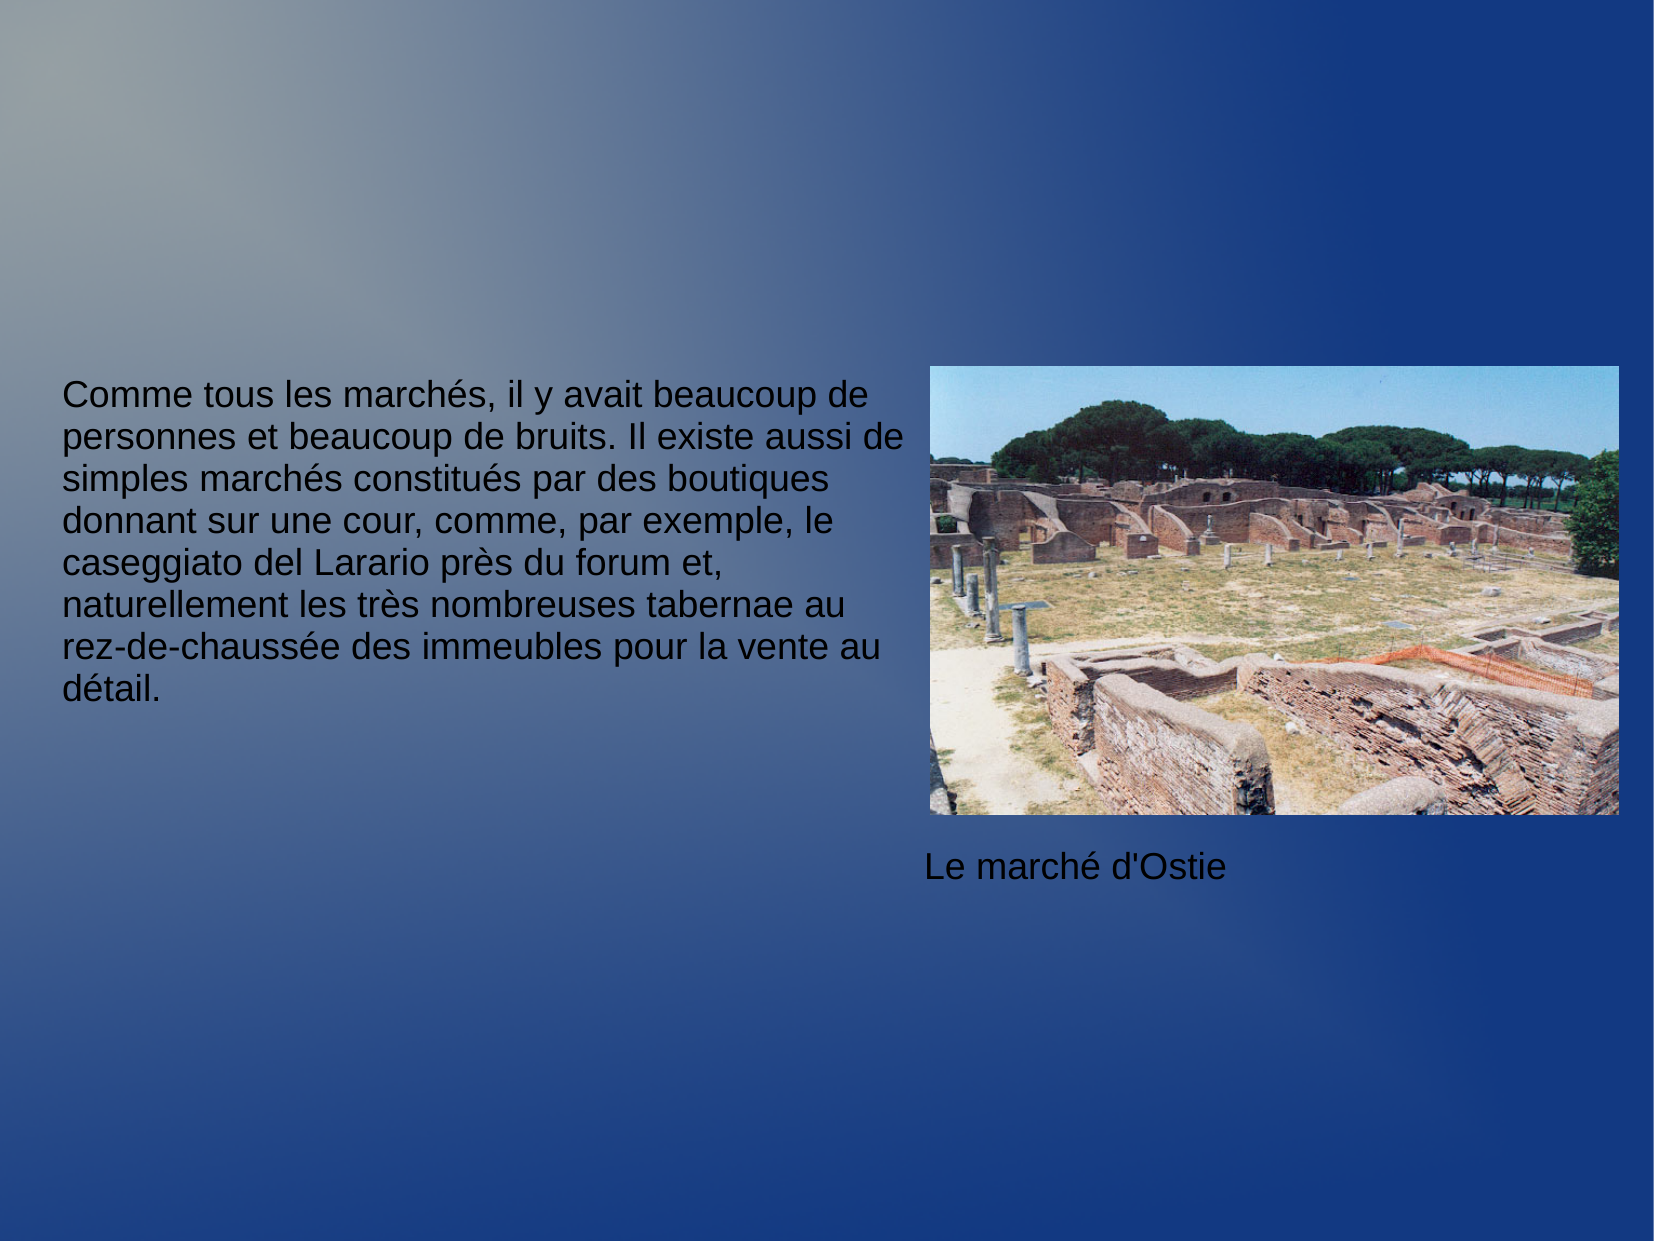

#
Comme tous les marchés, il y avait beaucoup de personnes et beaucoup de bruits. Il existe aussi de simples marchés constitués par des boutiques donnant sur une cour, comme, par exemple, le caseggiato del Larario près du forum et, naturellement les très nombreuses tabernae au rez-de-chaussée des immeubles pour la vente au détail.
Le marché d'Ostie